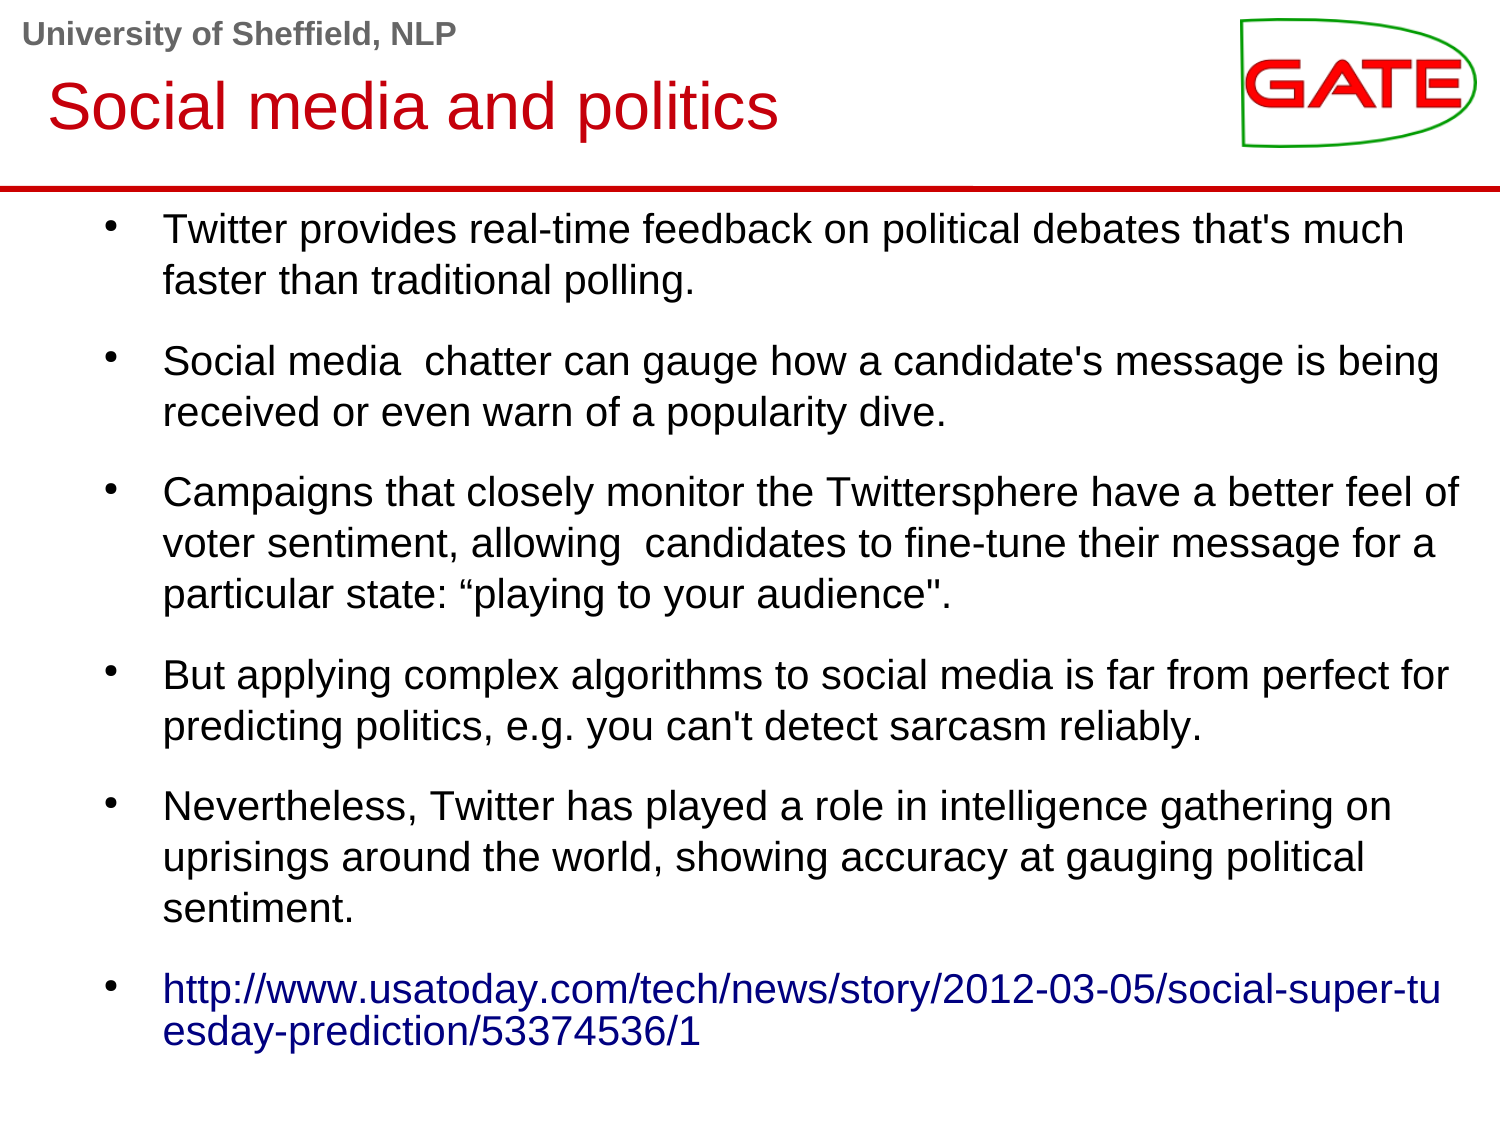

# Social media and politics
Twitter provides real-time feedback on political debates that's much faster than traditional polling.
Social media chatter can gauge how a candidate's message is being received or even warn of a popularity dive.
Campaigns that closely monitor the Twittersphere have a better feel of voter sentiment, allowing candidates to fine-tune their message for a particular state: “playing to your audience".
But applying complex algorithms to social media is far from perfect for predicting politics, e.g. you can't detect sarcasm reliably.
Nevertheless, Twitter has played a role in intelligence gathering on uprisings around the world, showing accuracy at gauging political sentiment.
http://www.usatoday.com/tech/news/story/2012-03-05/social-super-tuesday-prediction/53374536/1